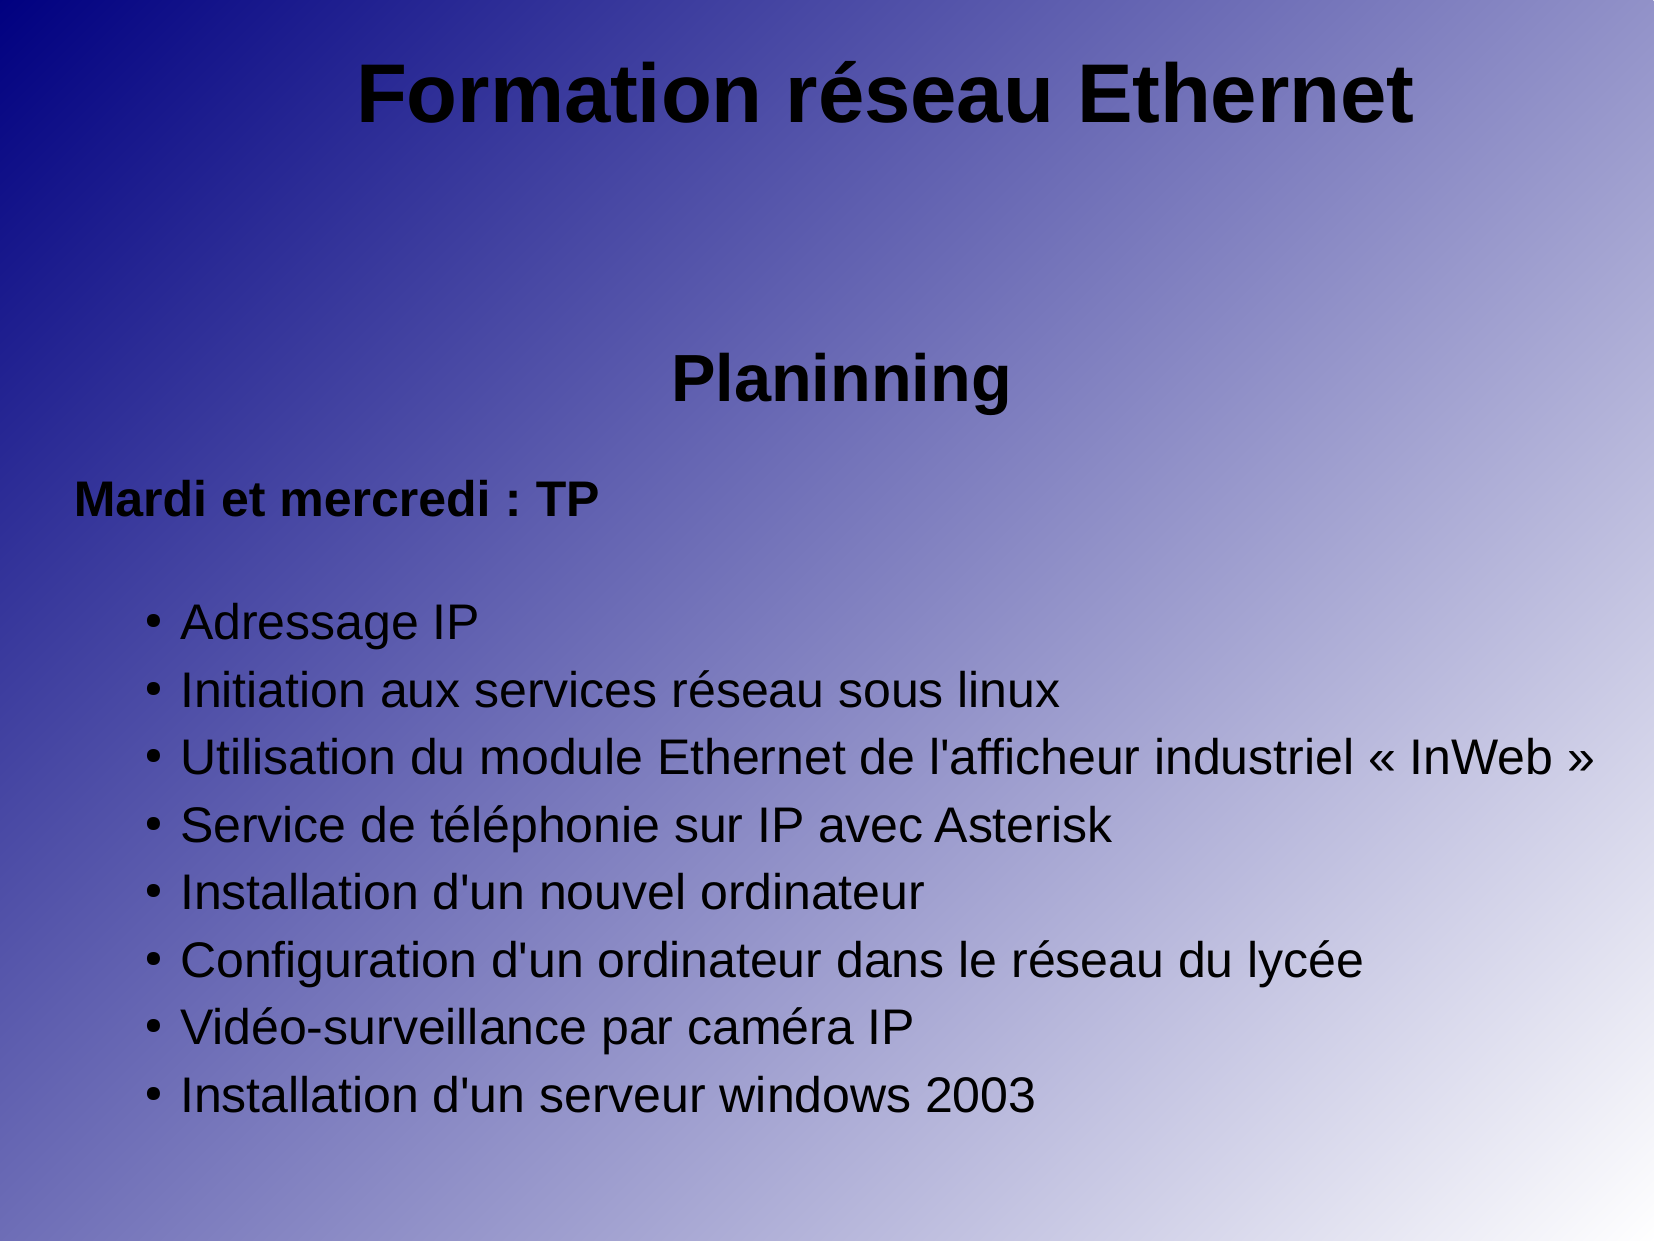

Formation réseau Ethernet
Planinning
Mardi et mercredi : TP
Adressage IP
Initiation aux services réseau sous linux
Utilisation du module Ethernet de l'afficheur industriel « InWeb »
Service de téléphonie sur IP avec Asterisk
Installation d'un nouvel ordinateur
Configuration d'un ordinateur dans le réseau du lycée
Vidéo-surveillance par caméra IP
Installation d'un serveur windows 2003